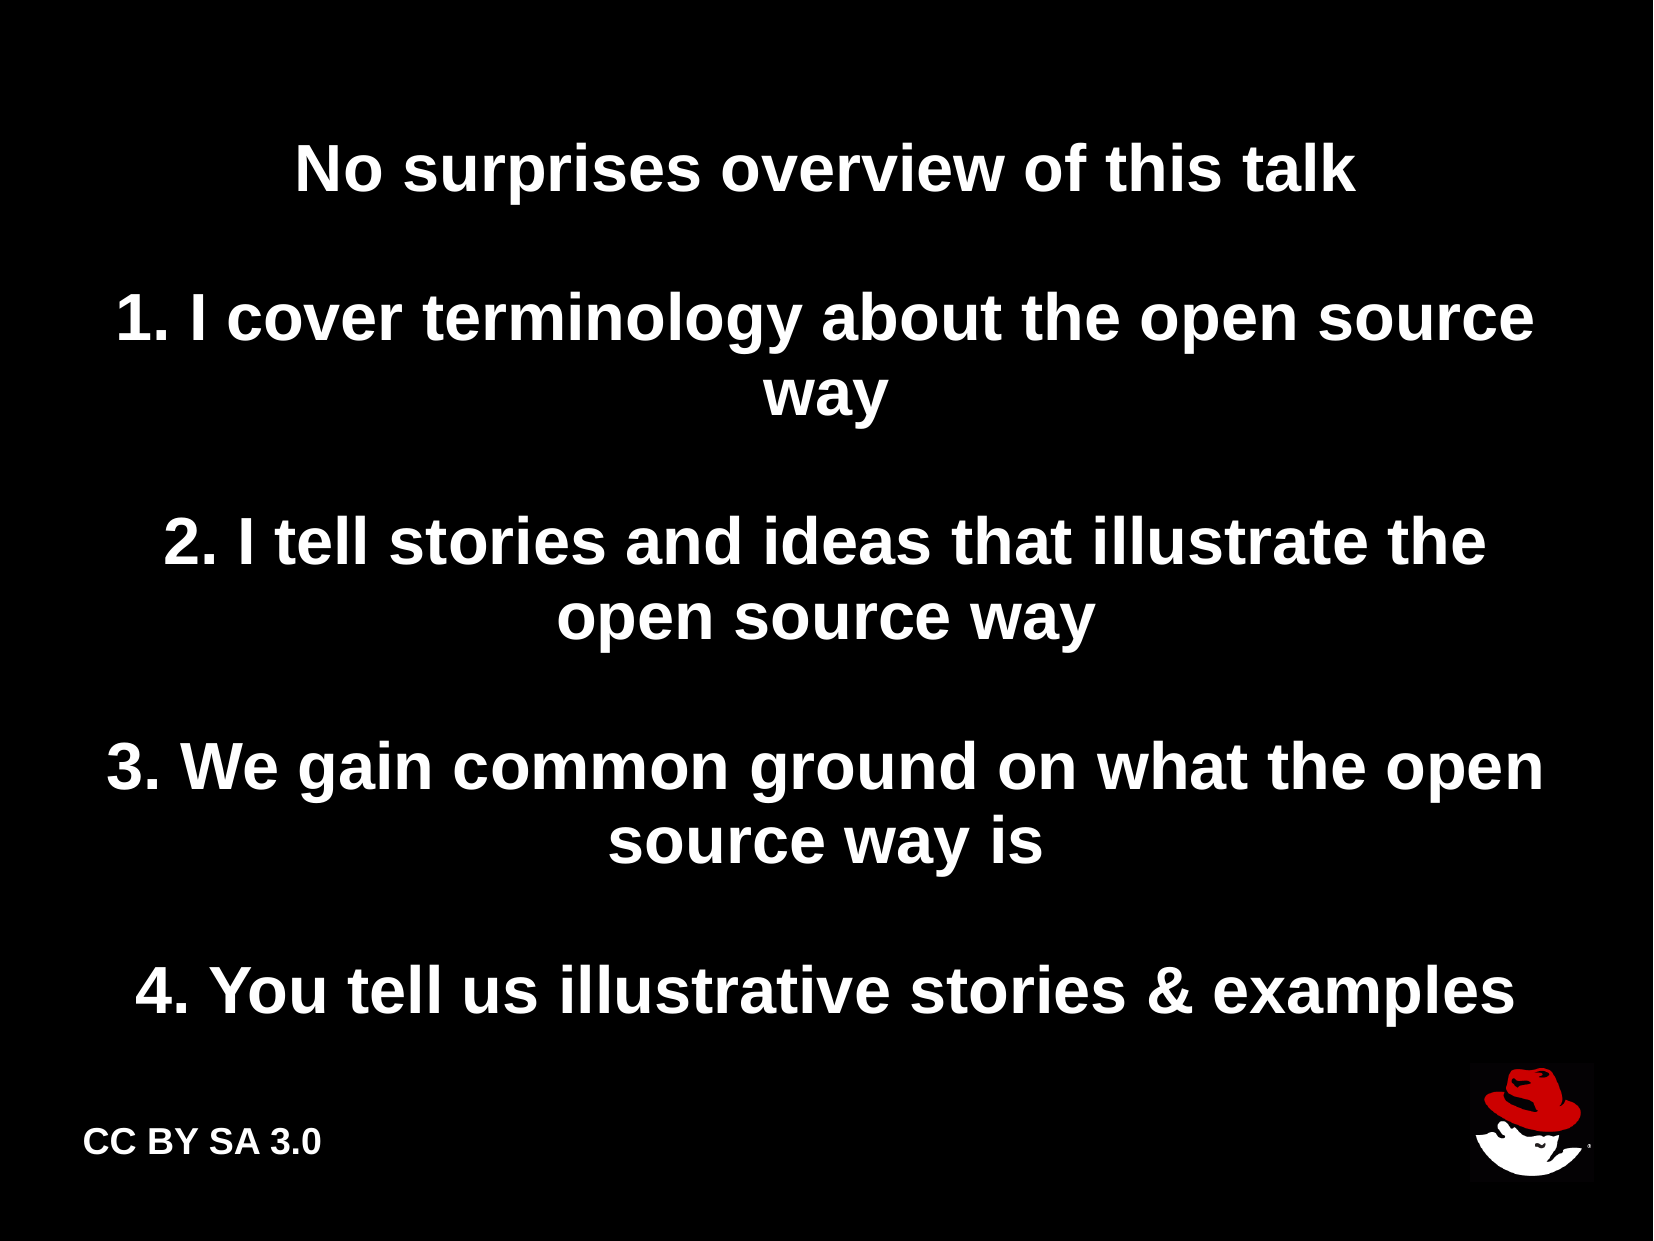

# No surprises overview of this talk
1. I cover terminology about the open source way
2. I tell stories and ideas that illustrate the open source way
3. We gain common ground on what the open source way is
4. You tell us illustrative stories & examples
CC BY SA 3.0